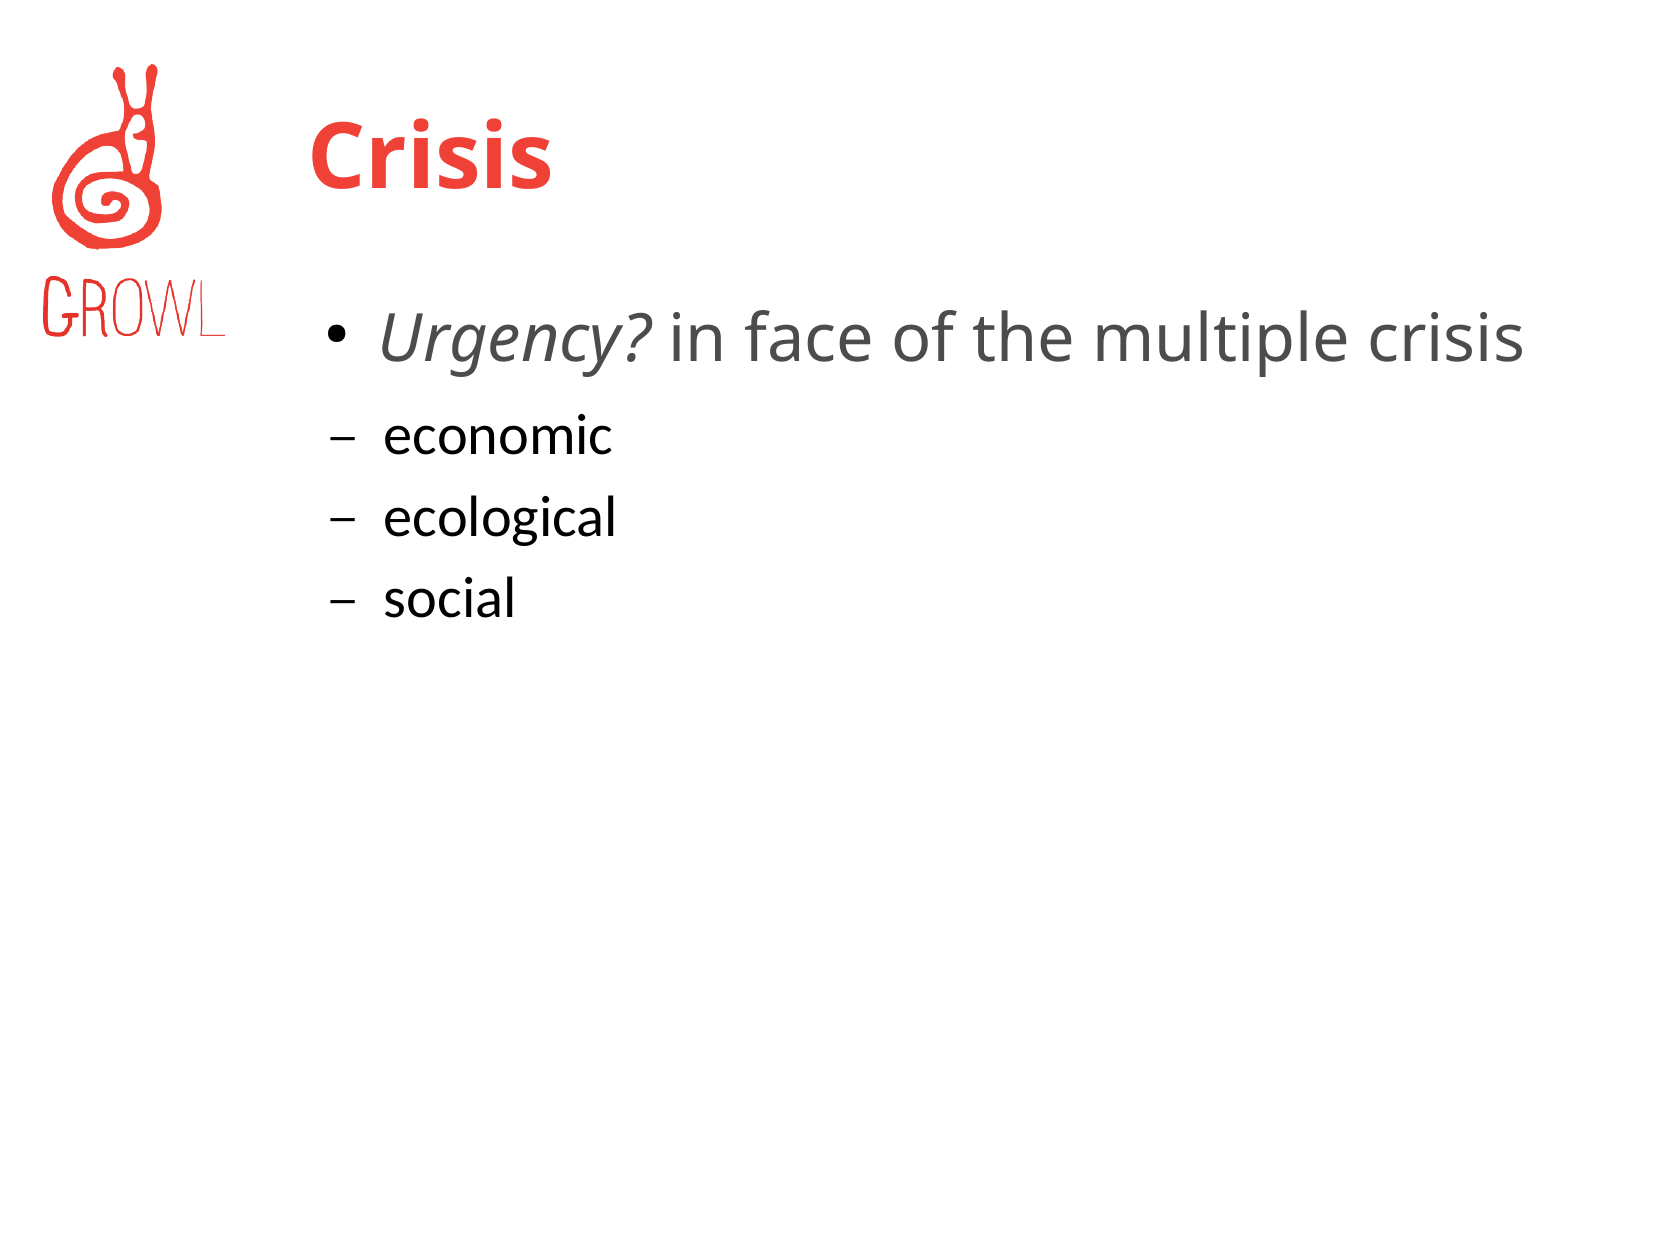

# Crisis
Urgency? in face of the multiple crisis
economic
ecological
social